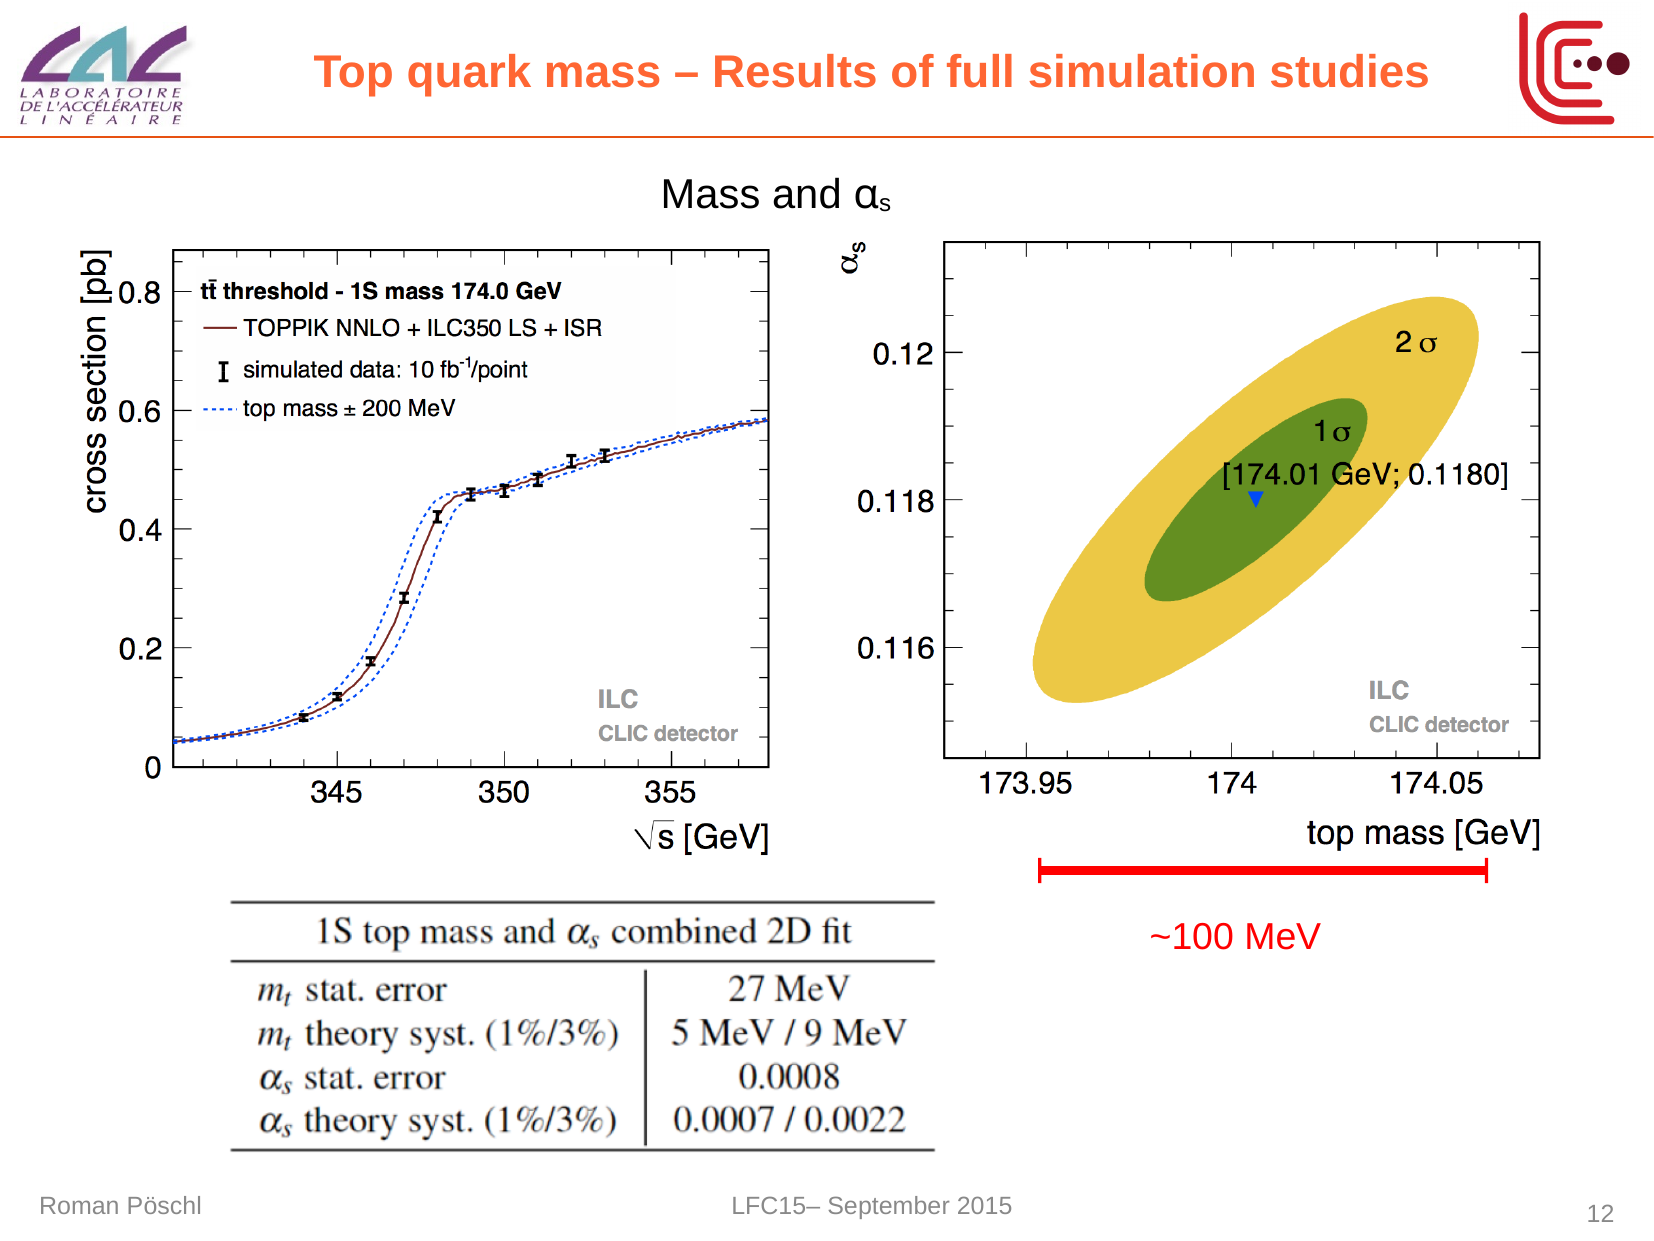

# Top quark mass – Results of full simulation studies
Mass and αs
~100 MeV